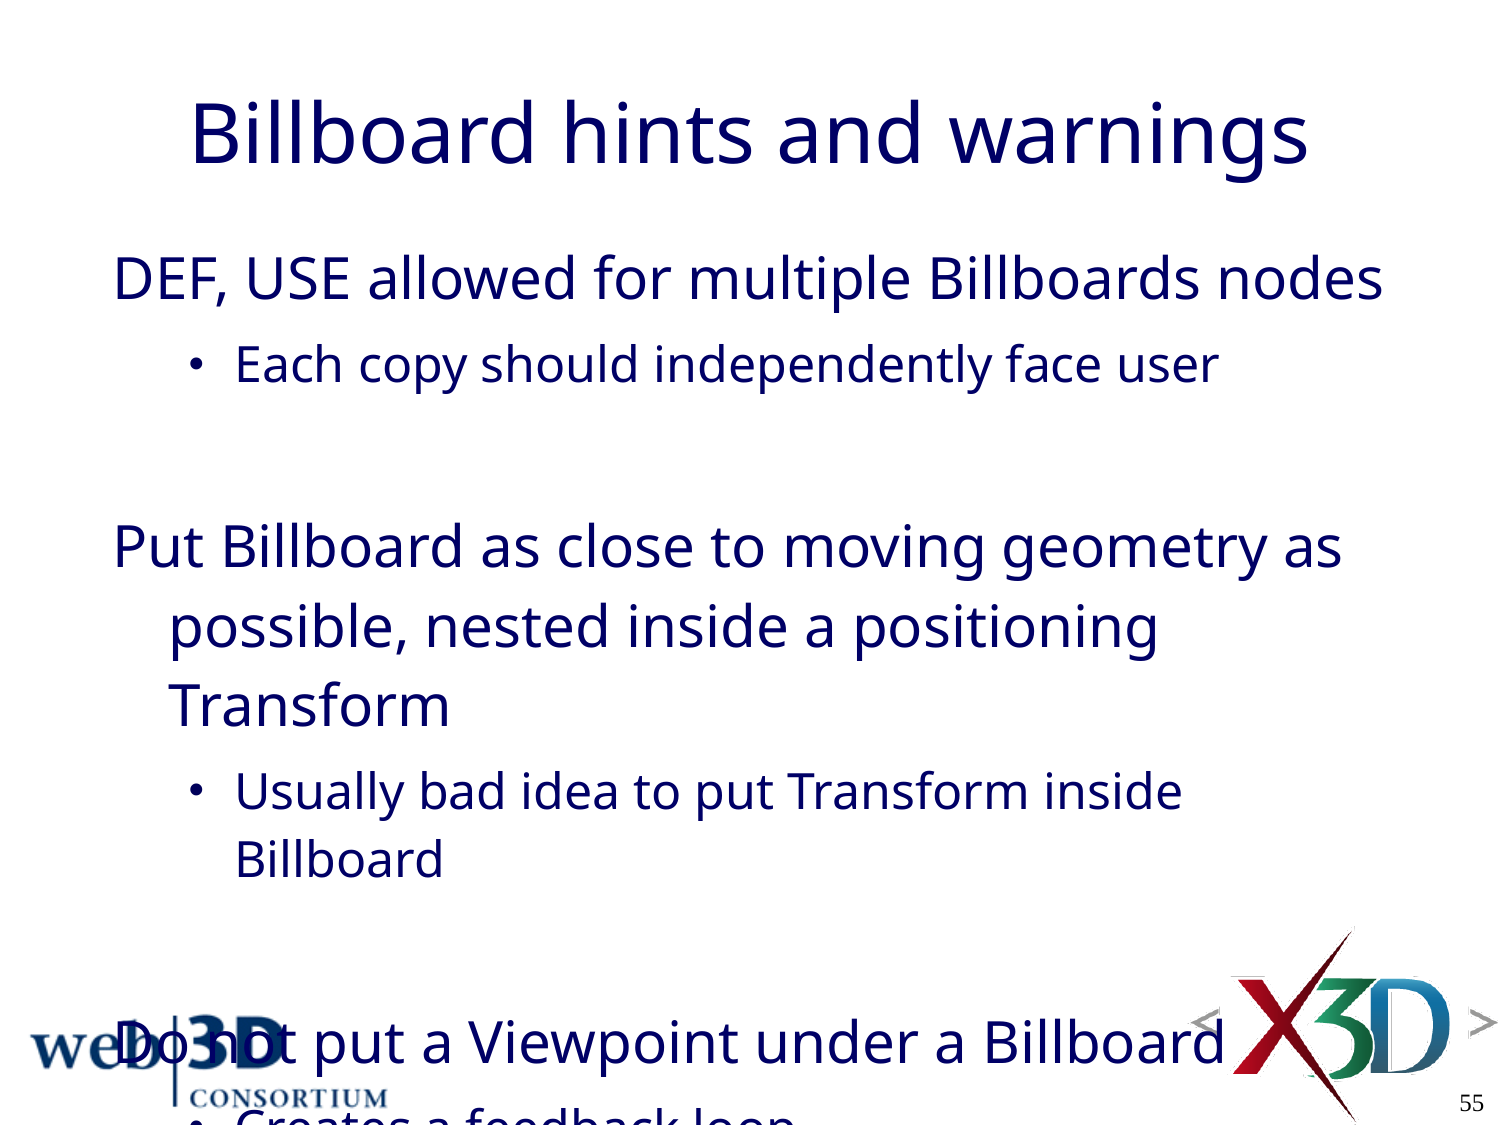

# Billboard hints and warnings
DEF, USE allowed for multiple Billboards nodes
Each copy should independently face user
Put Billboard as close to moving geometry as possible, nested inside a positioning Transform
Usually bad idea to put Transform inside Billboard
Do not put a Viewpoint under a Billboard
Creates a feedback loop
Unpredictable behavior likely to result